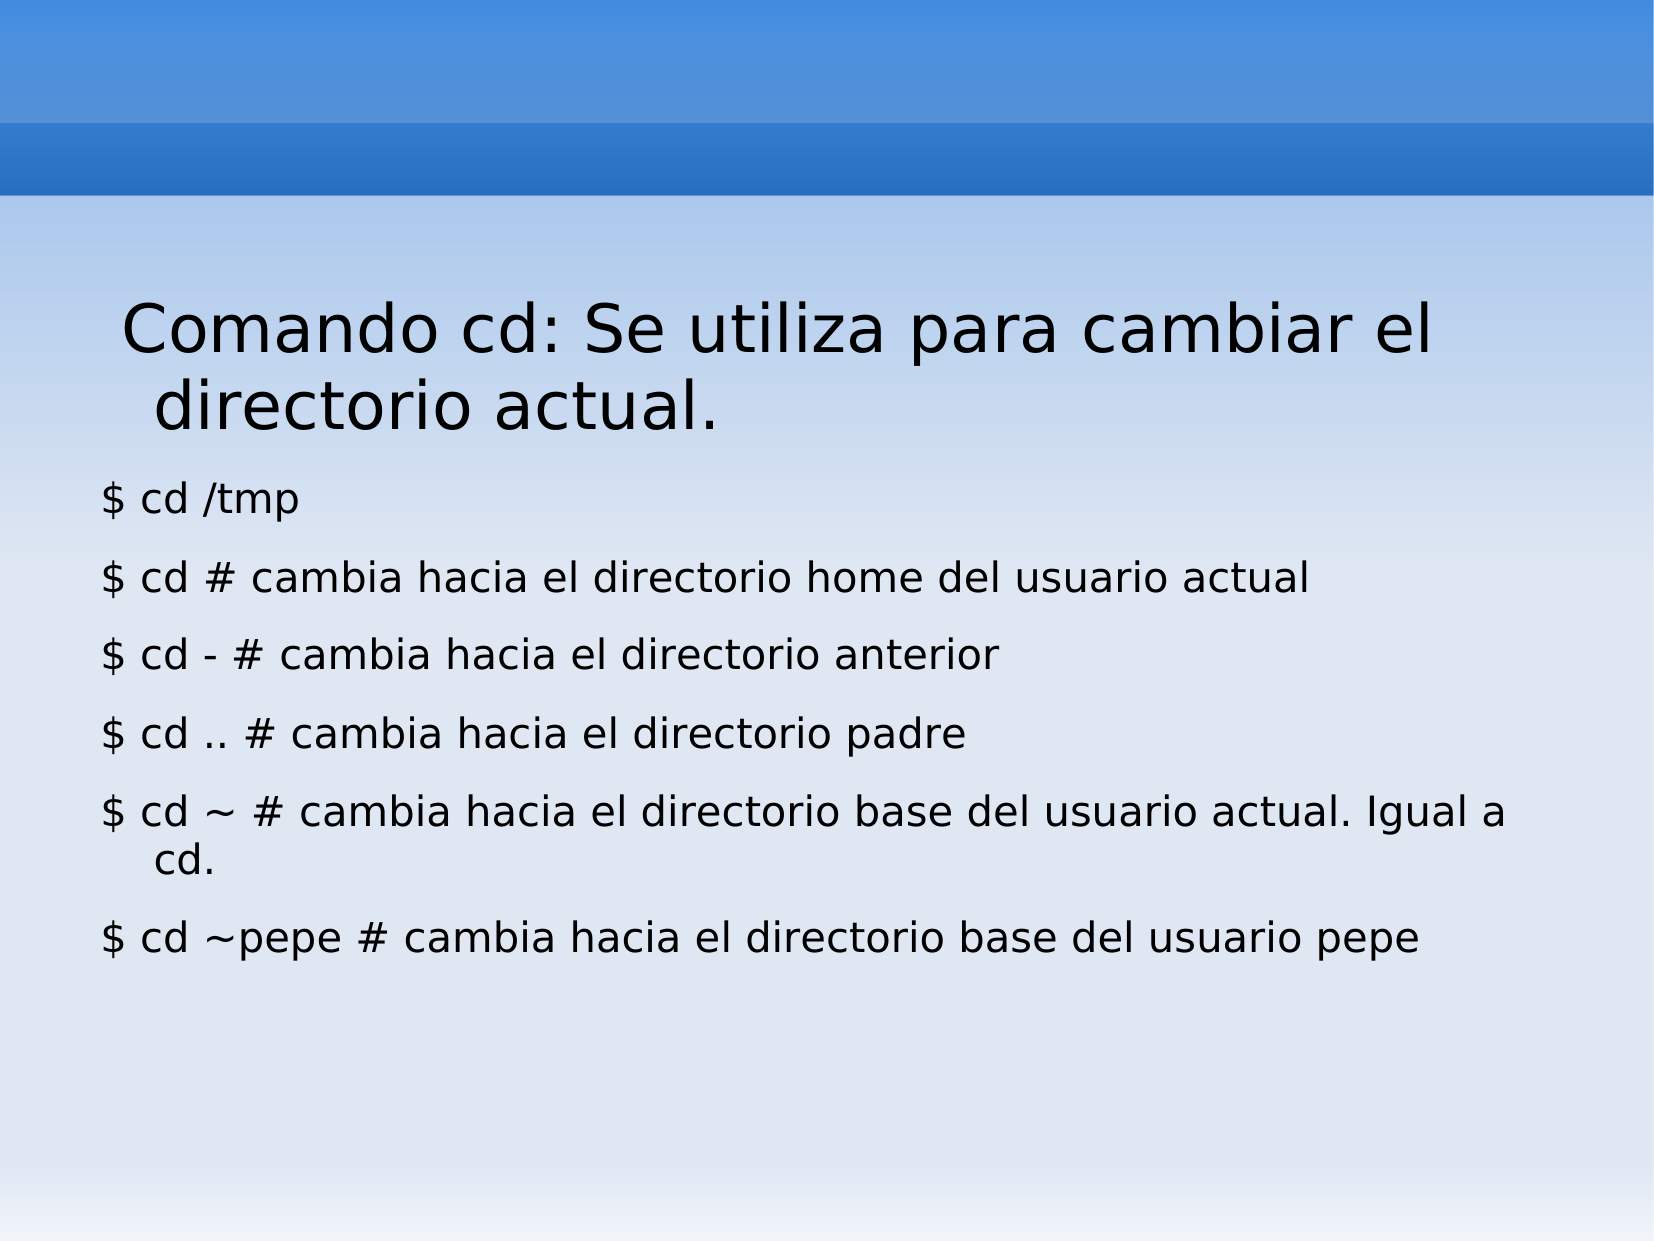

# Comando cd: Se utiliza para cambiar el directorio actual.
$ cd /tmp
$ cd # cambia hacia el directorio home del usuario actual
$ cd - # cambia hacia el directorio anterior
$ cd .. # cambia hacia el directorio padre
$ cd ~ # cambia hacia el directorio base del usuario actual. Igual a cd.
$ cd ~pepe # cambia hacia el directorio base del usuario pepe